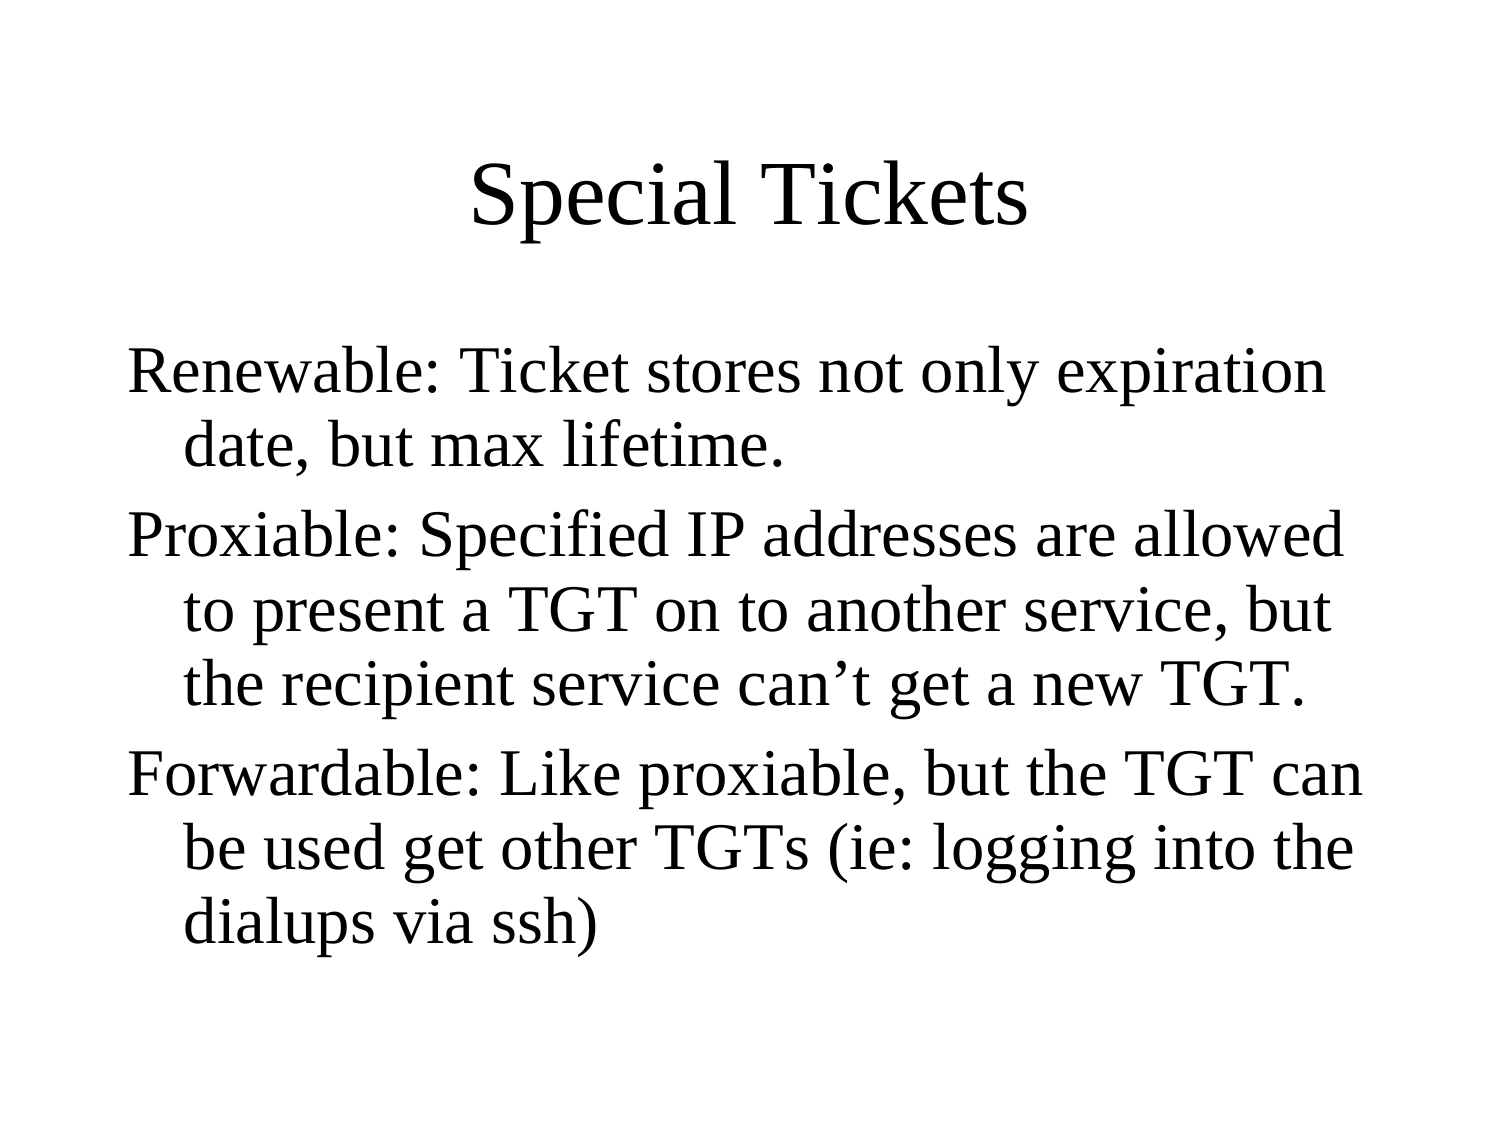

# Special Tickets
Renewable: Ticket stores not only expiration date, but max lifetime.
Proxiable: Specified IP addresses are allowed to present a TGT on to another service, but the recipient service can’t get a new TGT.
Forwardable: Like proxiable, but the TGT can be used get other TGTs (ie: logging into the dialups via ssh)